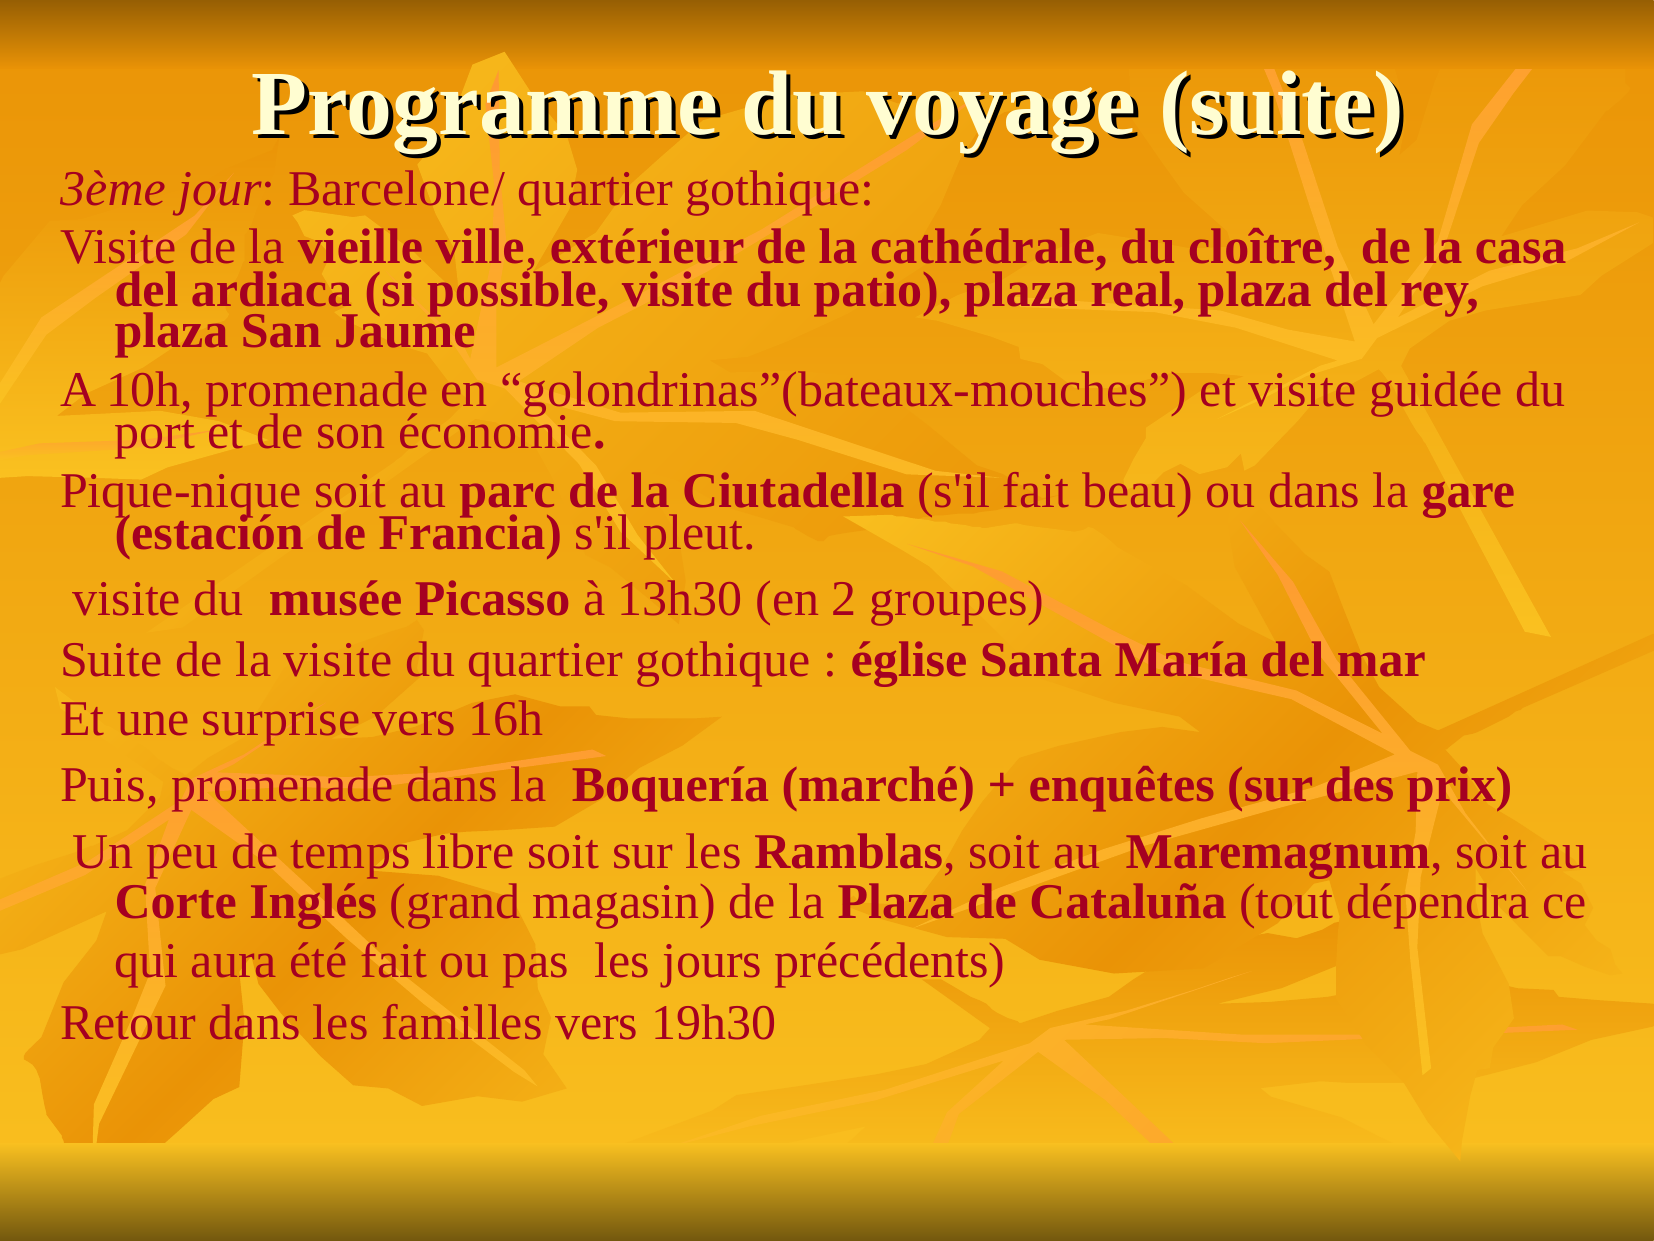

# Programme du voyage (suite)‏
3ème jour: Barcelone/ quartier gothique:
Visite de la vieille ville, extérieur de la cathédrale, du cloître, de la casa del ardiaca (si possible, visite du patio), plaza real, plaza del rey, plaza San Jaume
A 10h, promenade en “golondrinas”(bateaux-mouches”) et visite guidée du port et de son économie.
Pique-nique soit au parc de la Ciutadella (s'il fait beau) ou dans la gare (estación de Francia) s'il pleut.
 visite du musée Picasso à 13h30 (en 2 groupes)‏
Suite de la visite du quartier gothique : église Santa María del mar
Et une surprise vers 16h
Puis, promenade dans la Boquería (marché) + enquêtes (sur des prix)‏
 Un peu de temps libre soit sur les Ramblas, soit au Maremagnum, soit au Corte Inglés (grand magasin) de la Plaza de Cataluña (tout dépendra ce qui aura été fait ou pas les jours précédents)‏
Retour dans les familles vers 19h30